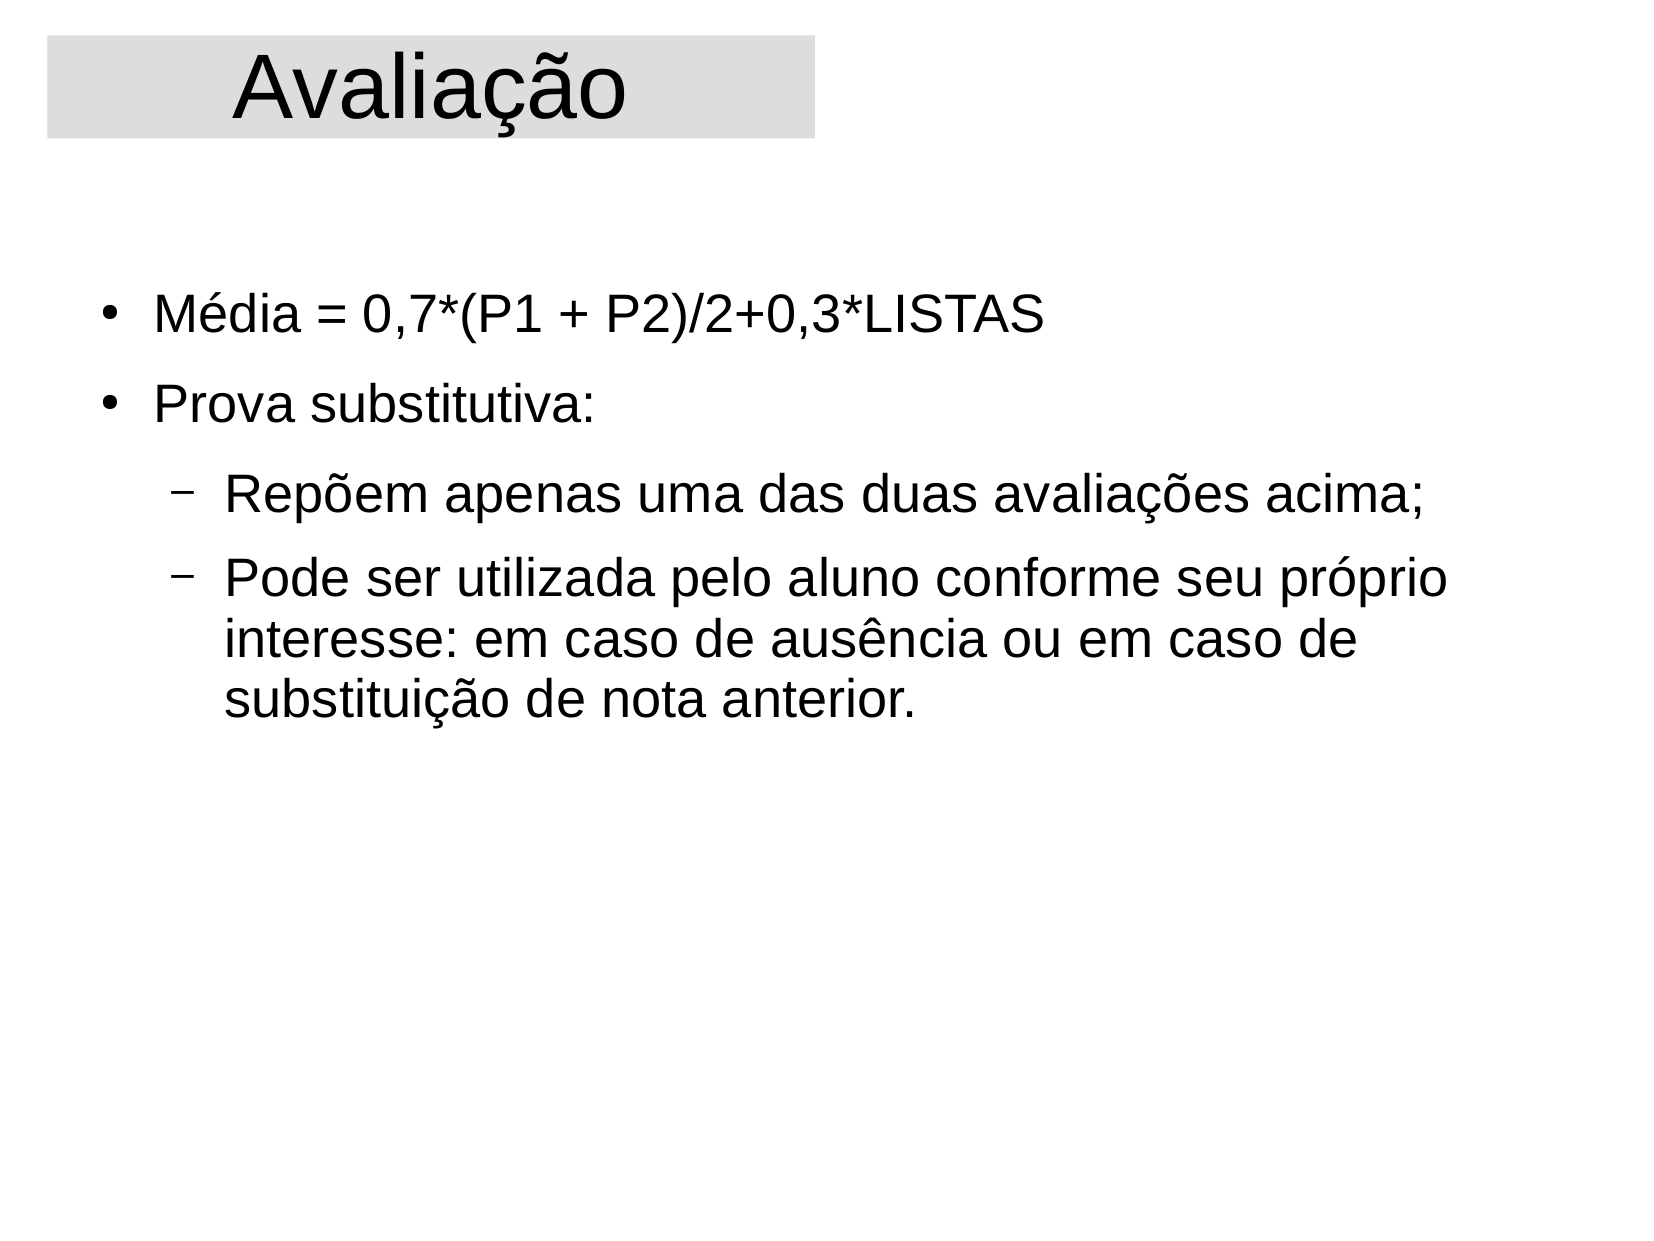

# Avaliação
Média = 0,7*(P1 + P2)/2+0,3*LISTAS
Prova substitutiva:
Repõem apenas uma das duas avaliações acima;
Pode ser utilizada pelo aluno conforme seu próprio interesse: em caso de ausência ou em caso de substituição de nota anterior.